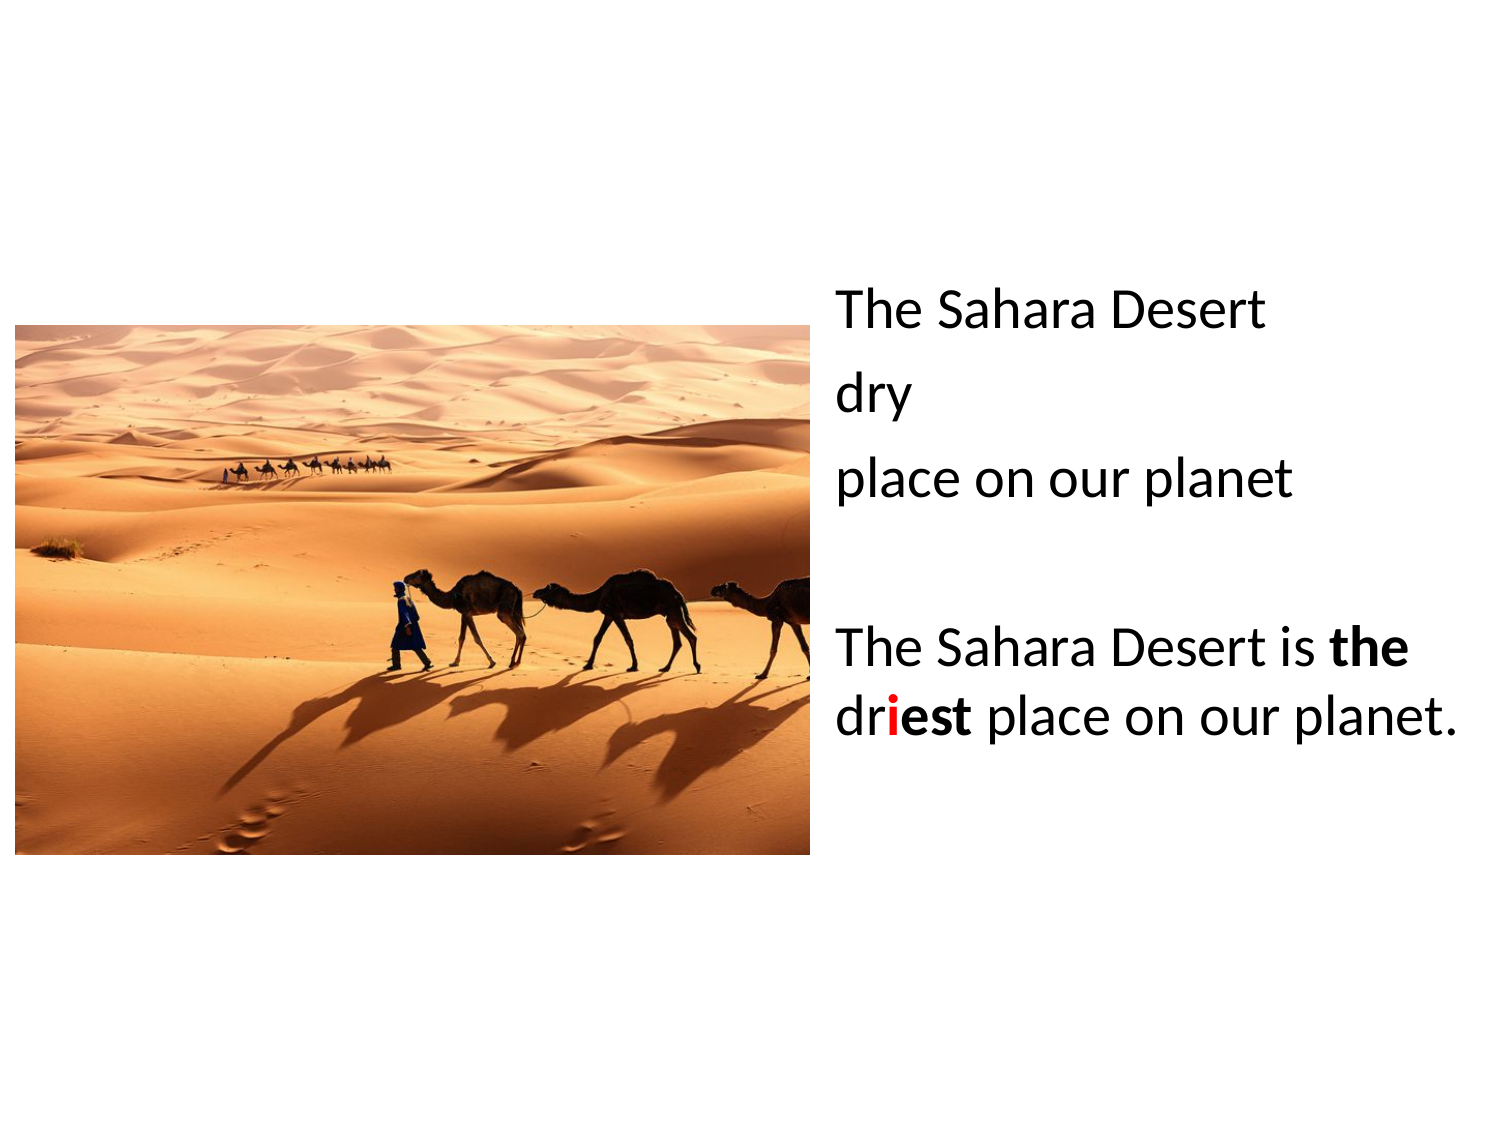

# The Sahara Desert
dry
place on our planet
The Sahara Desert is the driest place on our planet.